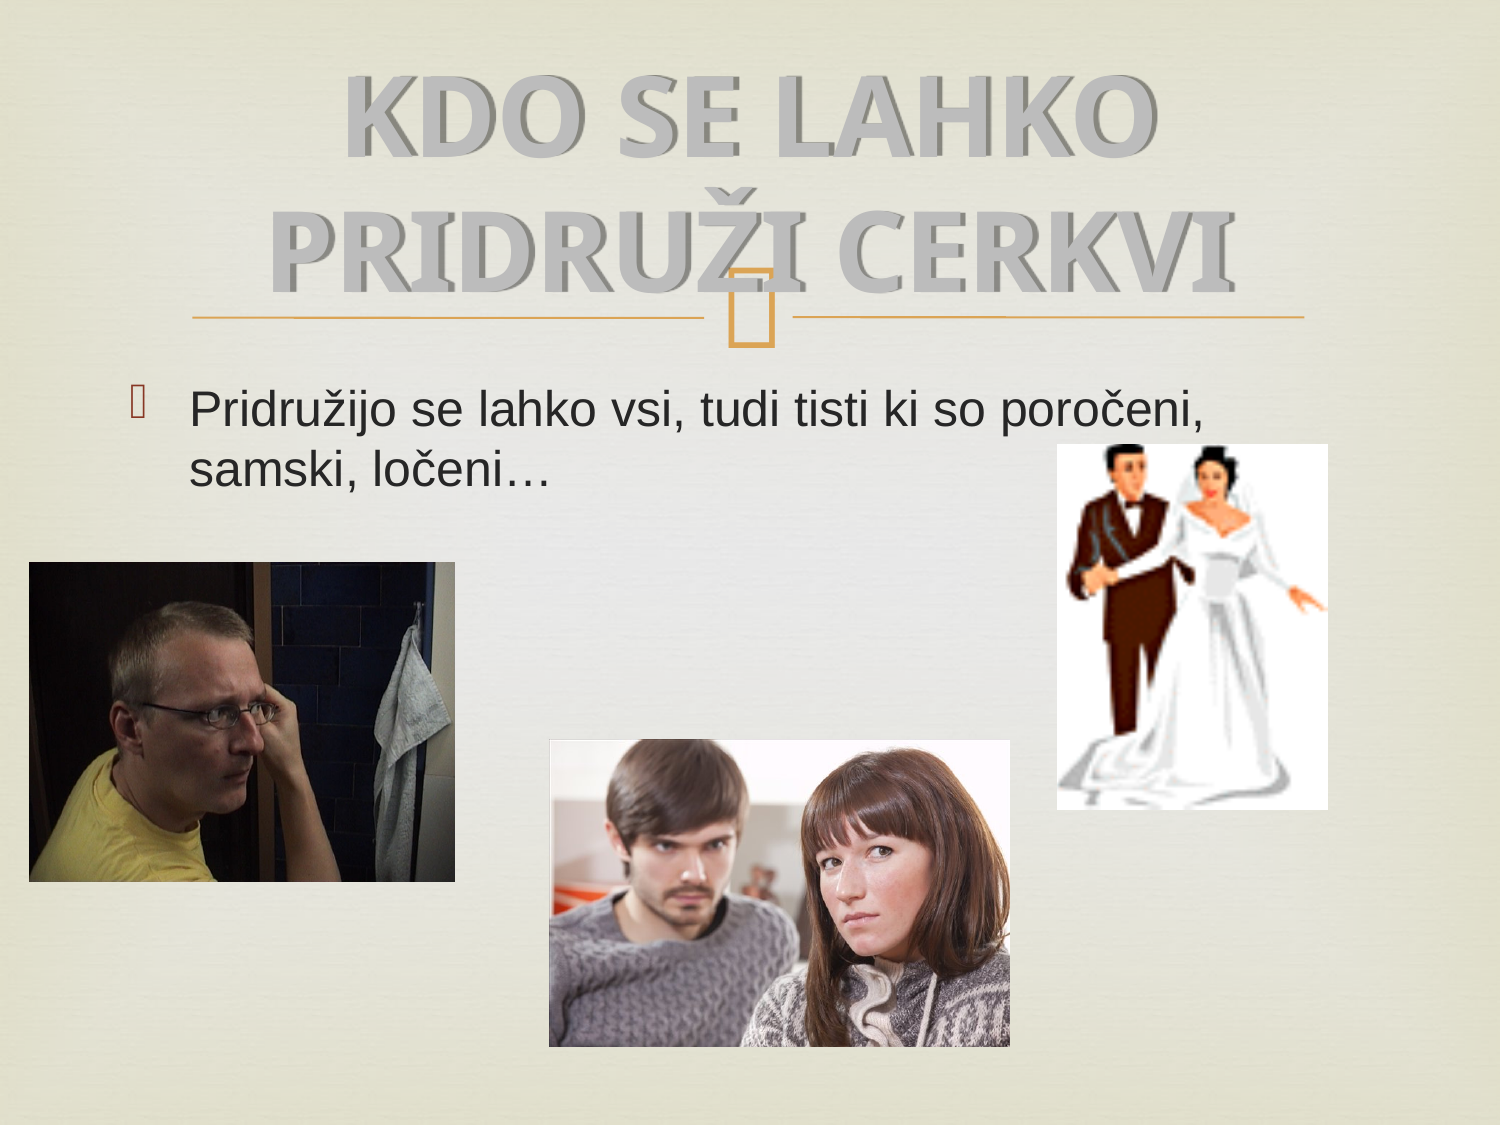

KDO SE LAHKO PRIDRUŽI CERKVI
# Pridružijo se lahko vsi, tudi tisti ki so poročeni, samski, ločeni…